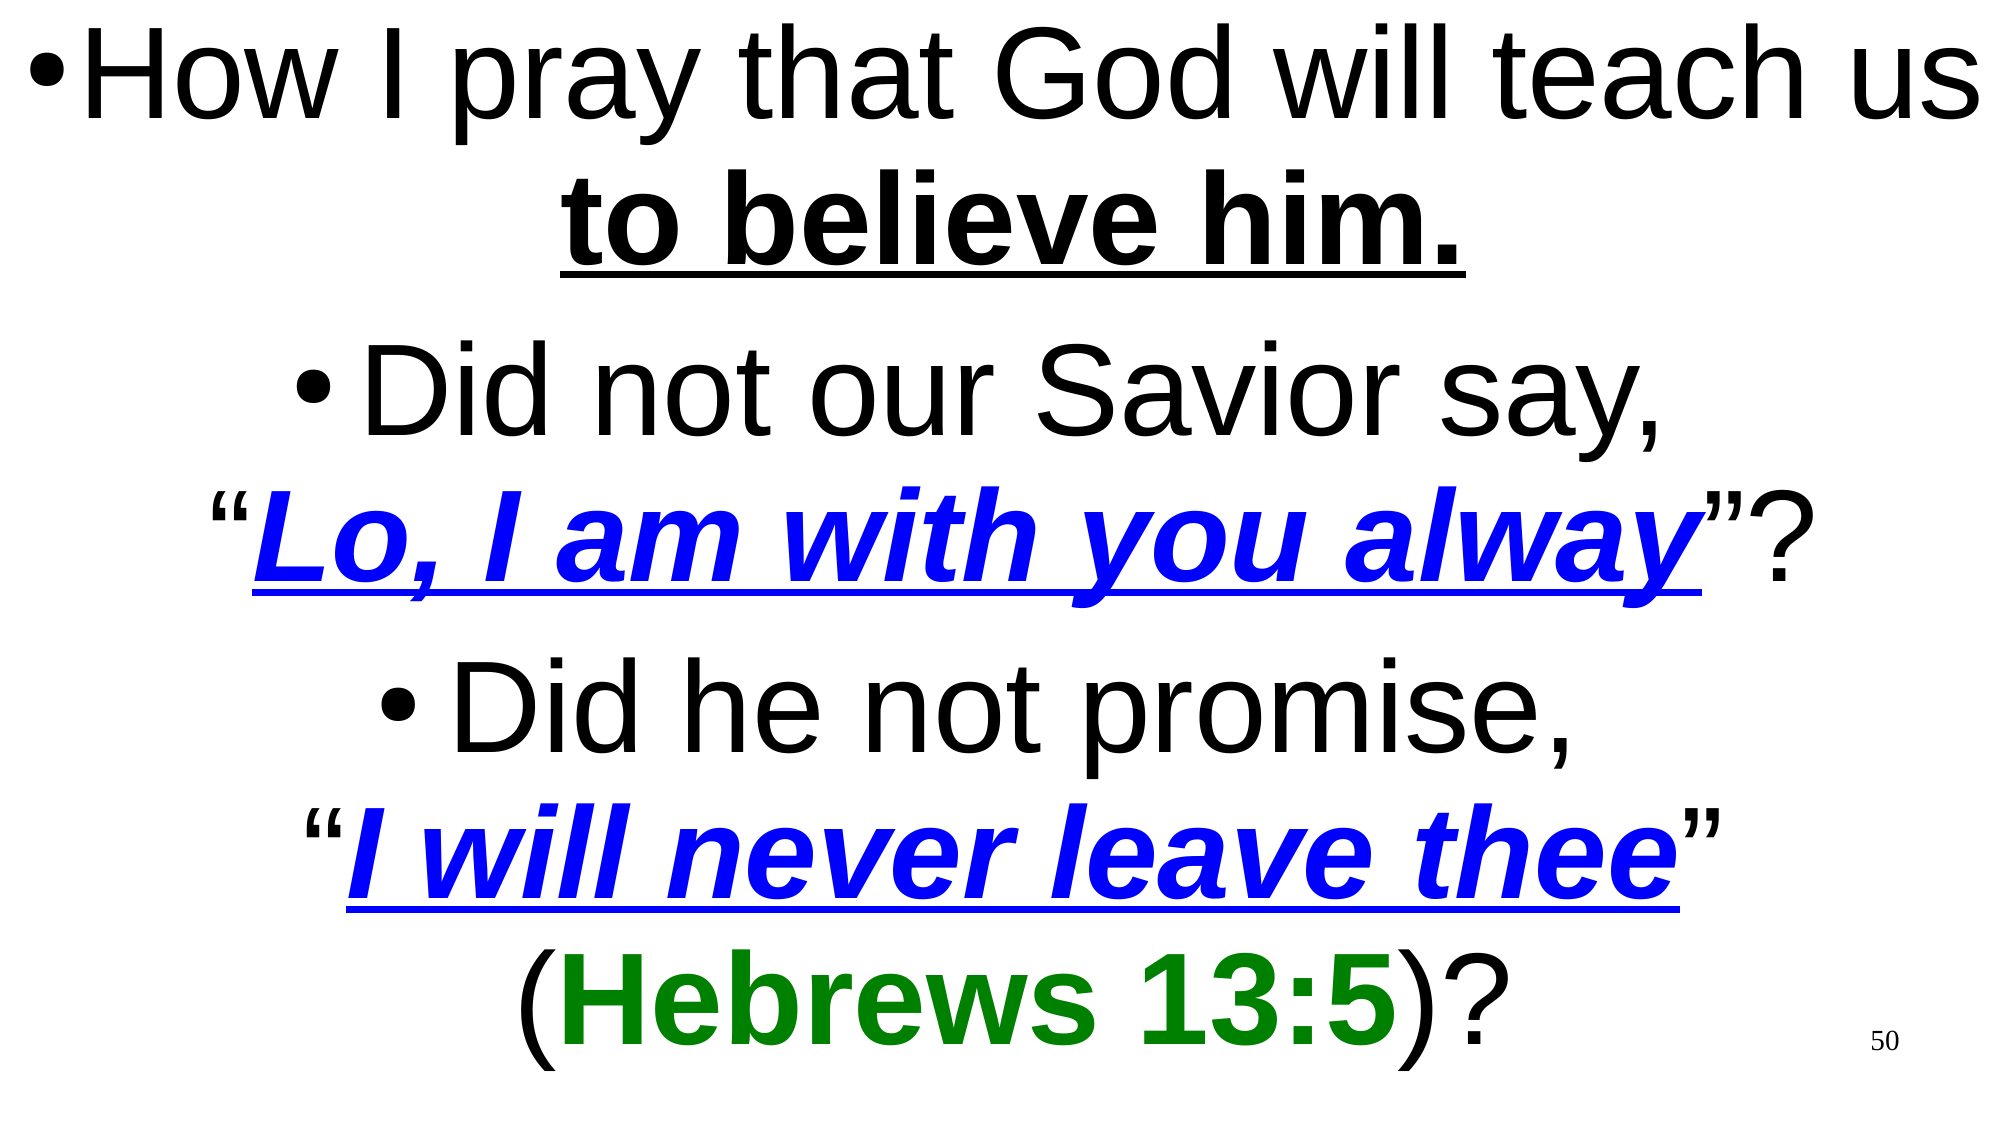

# How I pray that God will teach us to believe him.
Did not our Savior say,
“Lo, I am with you alway”?
Did he not promise,
“I will never leave thee”
(Hebrews 13:5)?
50